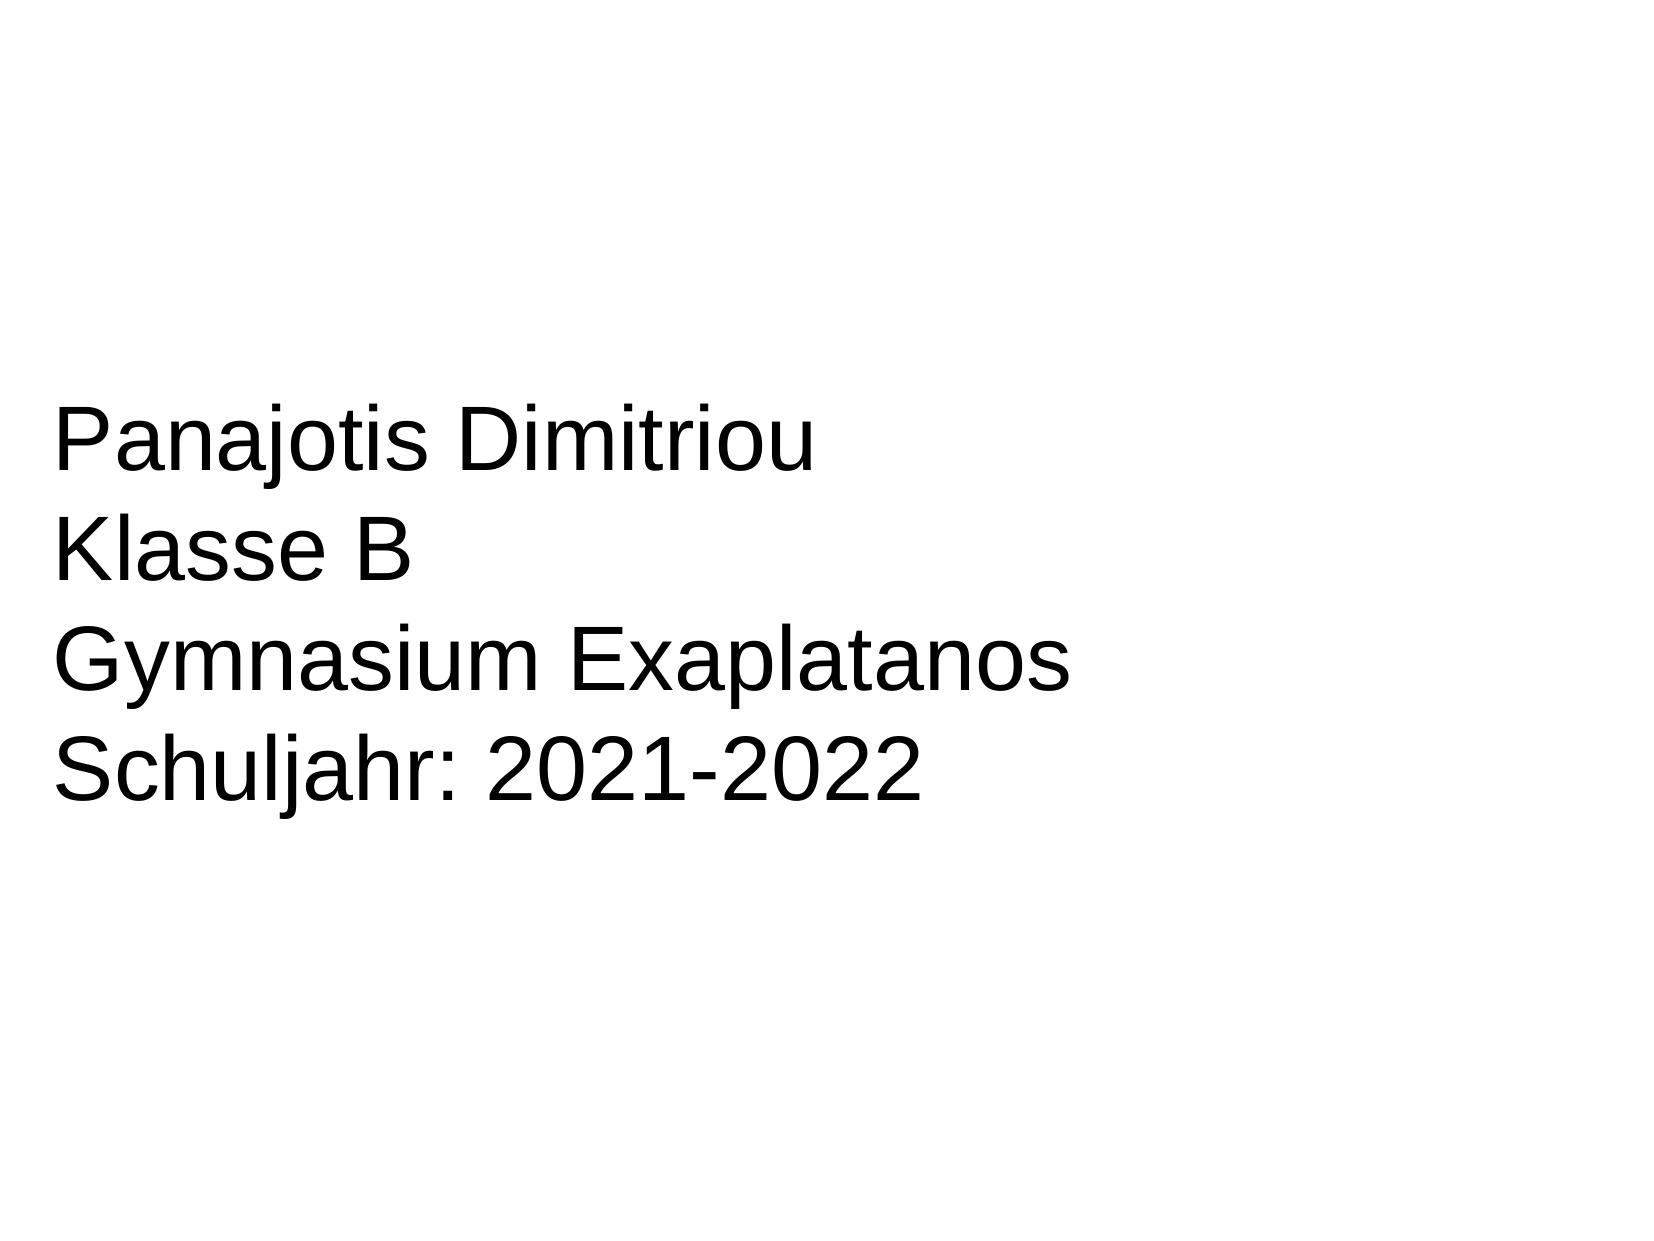

# Panajotis Dimitriou Klasse B Gymnasium Exaplatanos Schuljahr: 2021-2022